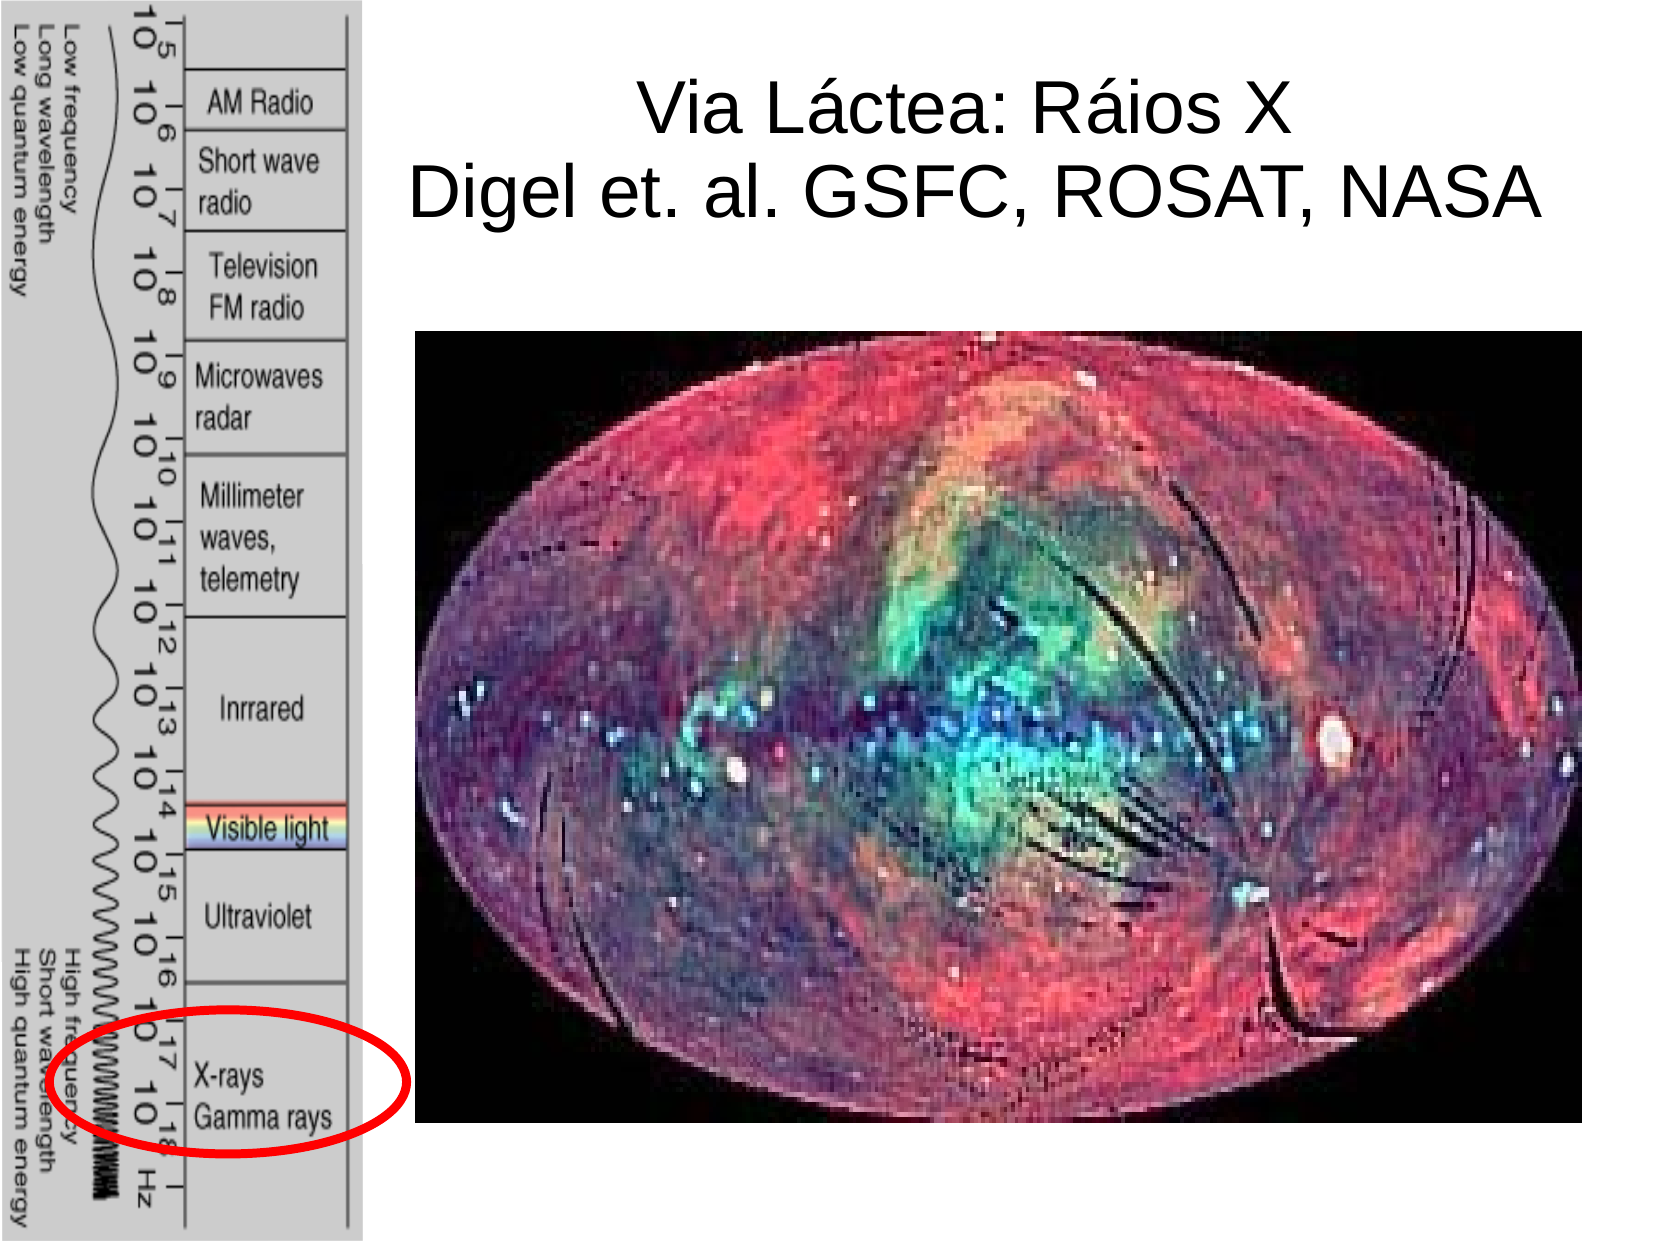

# Via Láctea: Ráios X Digel et. al. GSFC, ROSAT, NASA